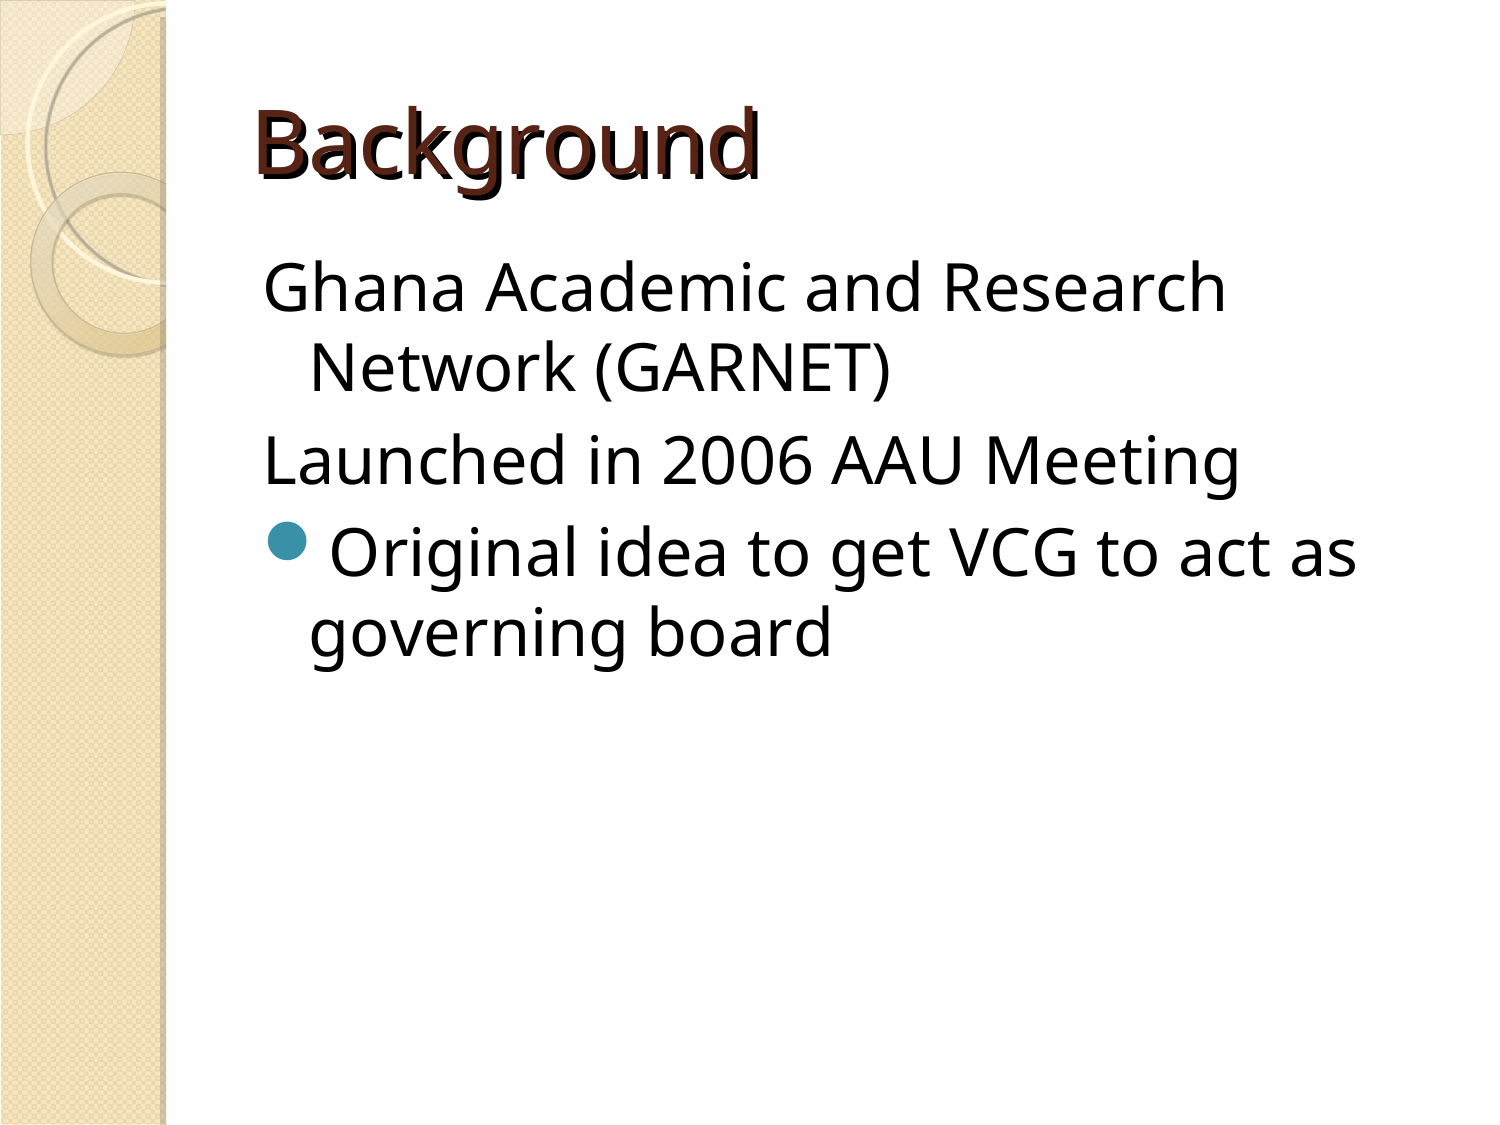

Background
Ghana Academic and Research Network (GARNET)
Launched in 2006 AAU Meeting
Original idea to get VCG to act as governing board